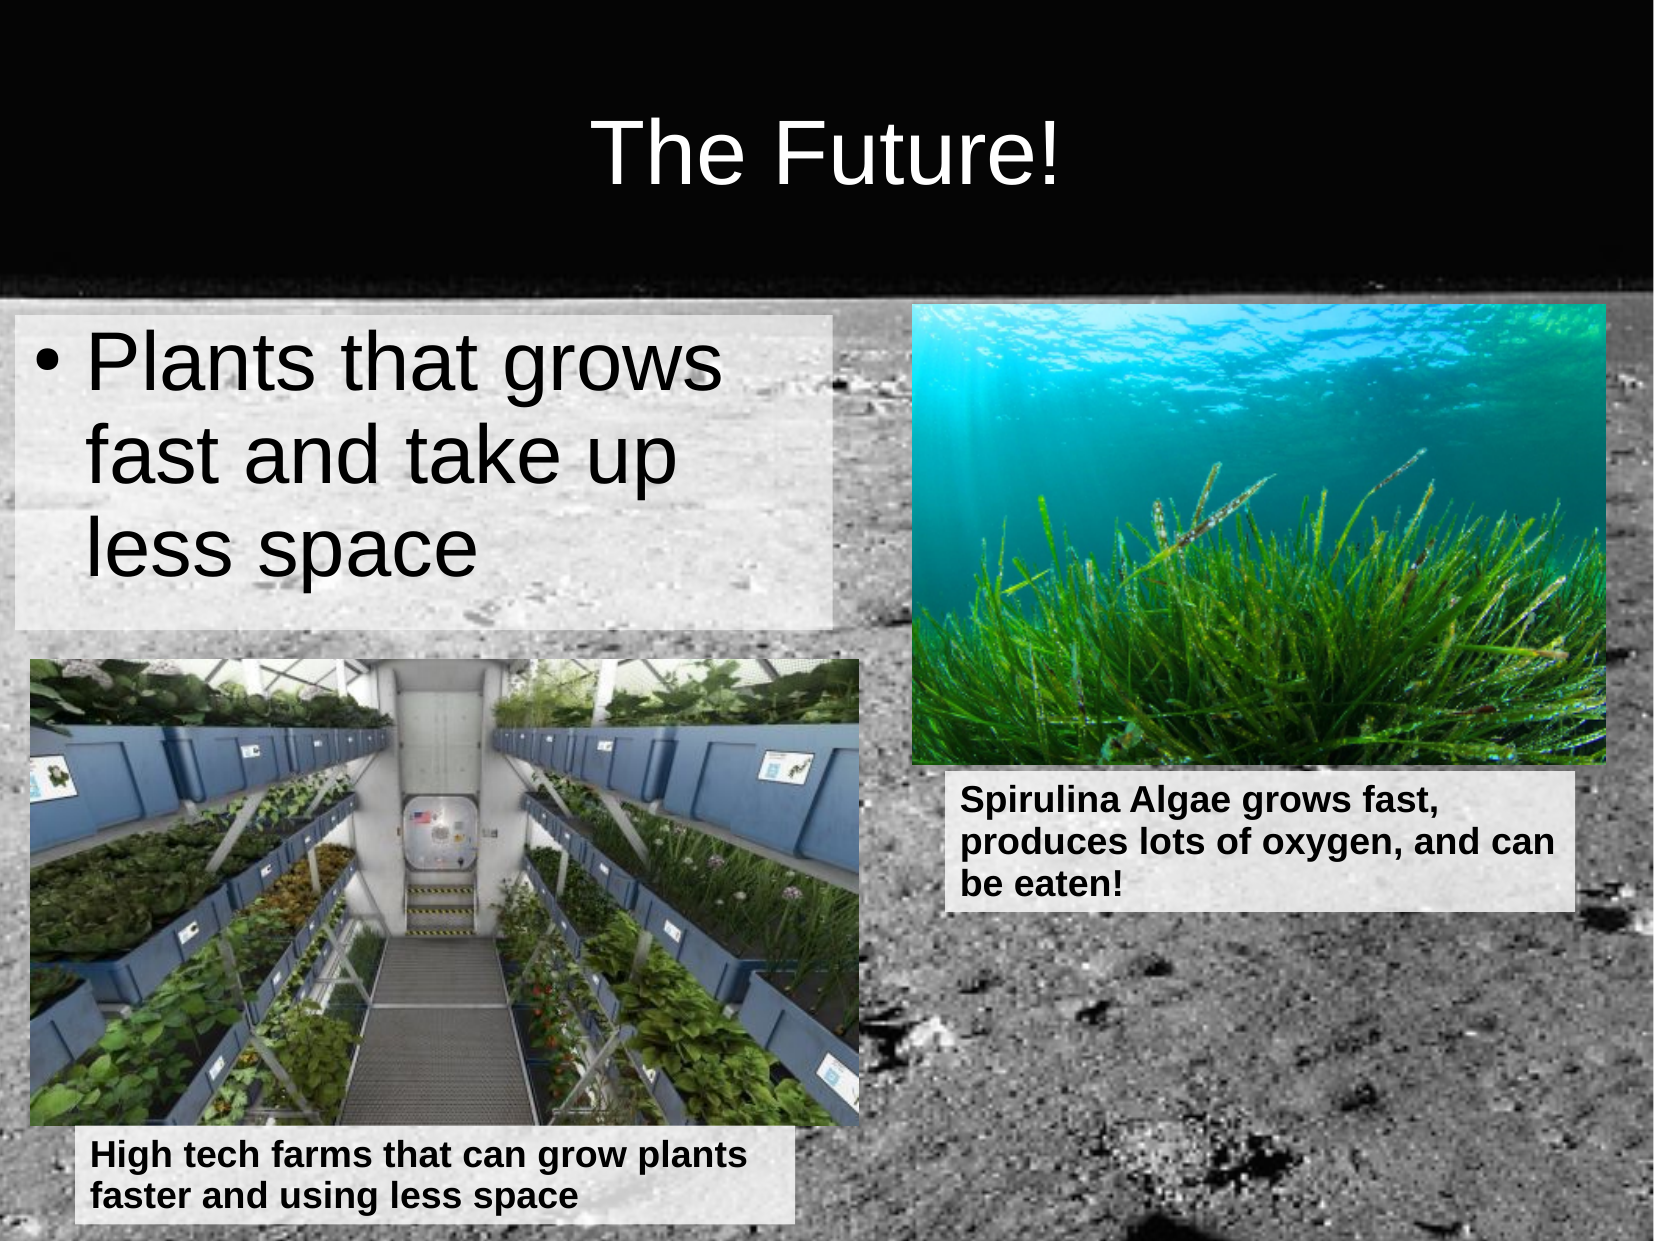

# The Future!
Plants that grows fast and take up less space
Spirulina Algae grows fast, produces lots of oxygen, and can be eaten!
High tech farms that can grow plants faster and using less space